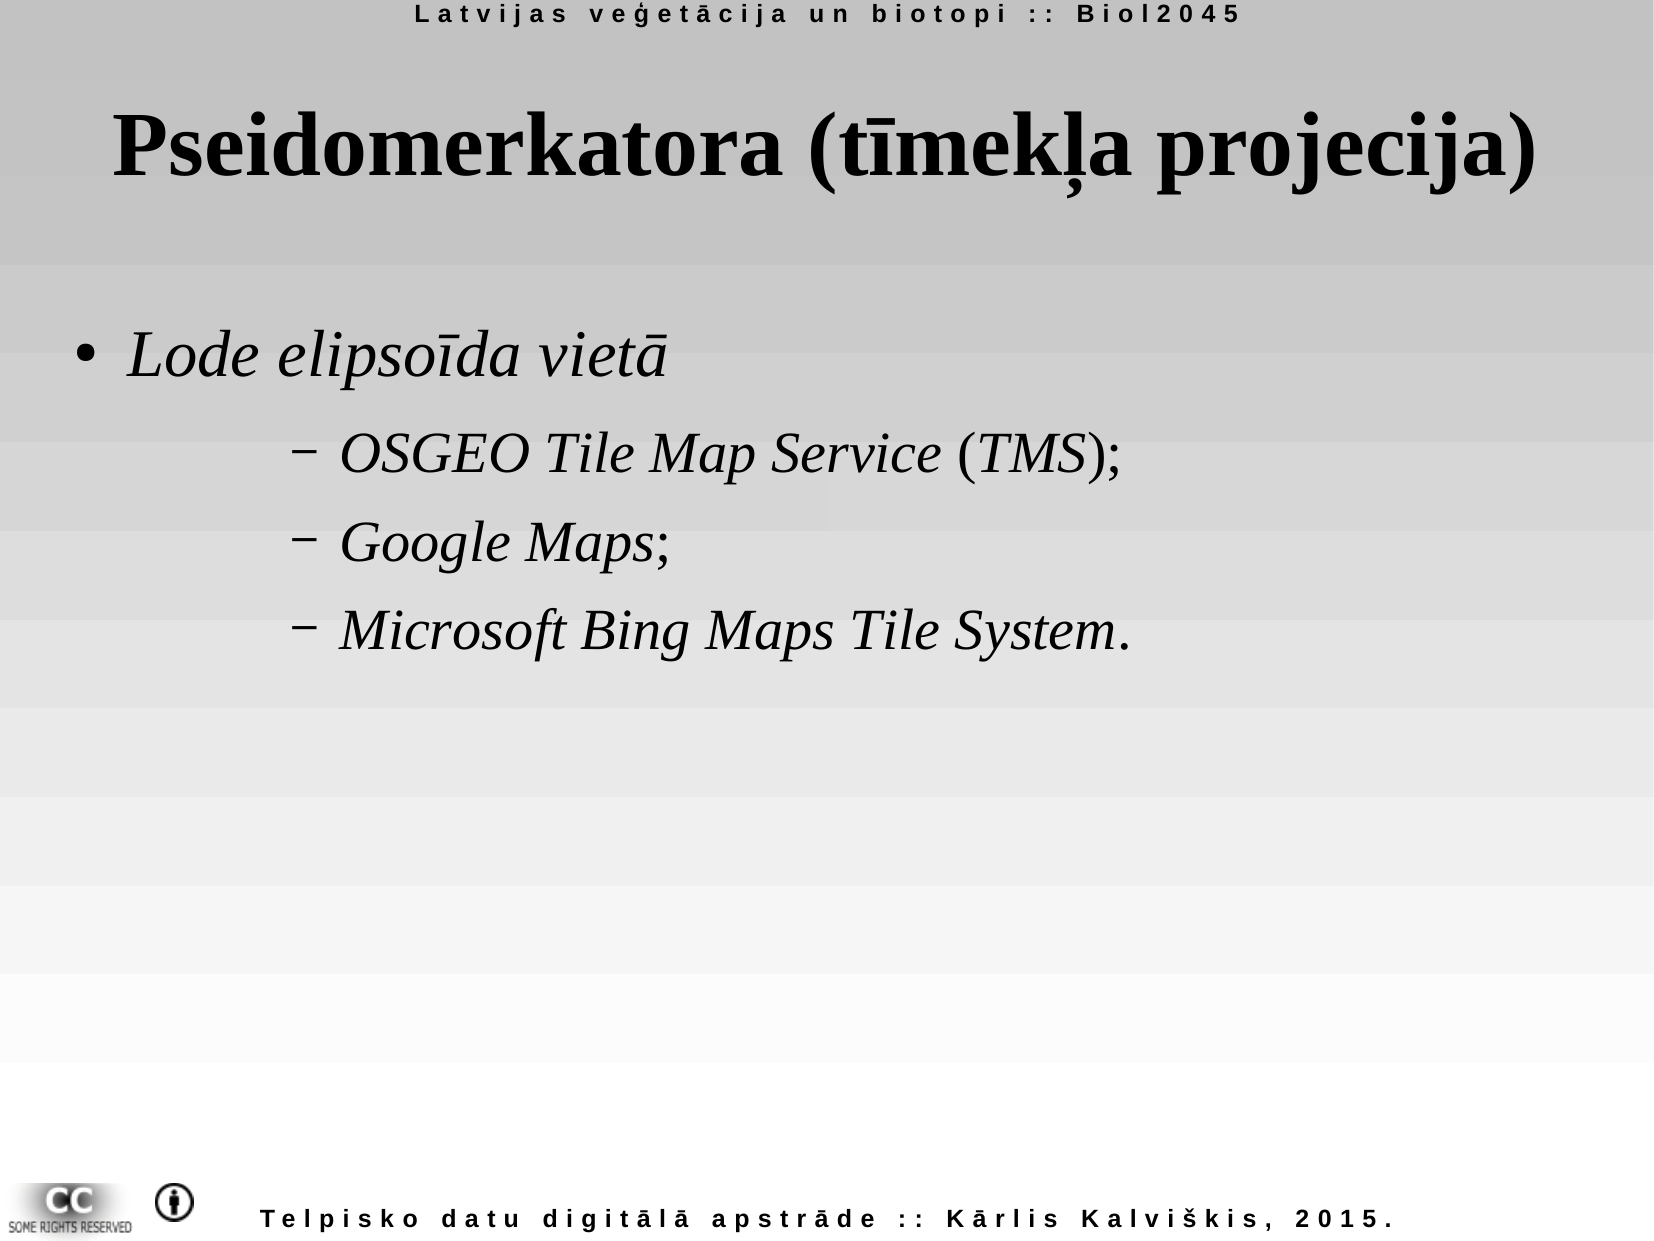

# Pseidomerkatora (tīmekļa projecija)
Lode elipsoīda vietā
OSGEO Tile Map Service (TMS);
Google Maps;
Microsoft Bing Maps Tile System.